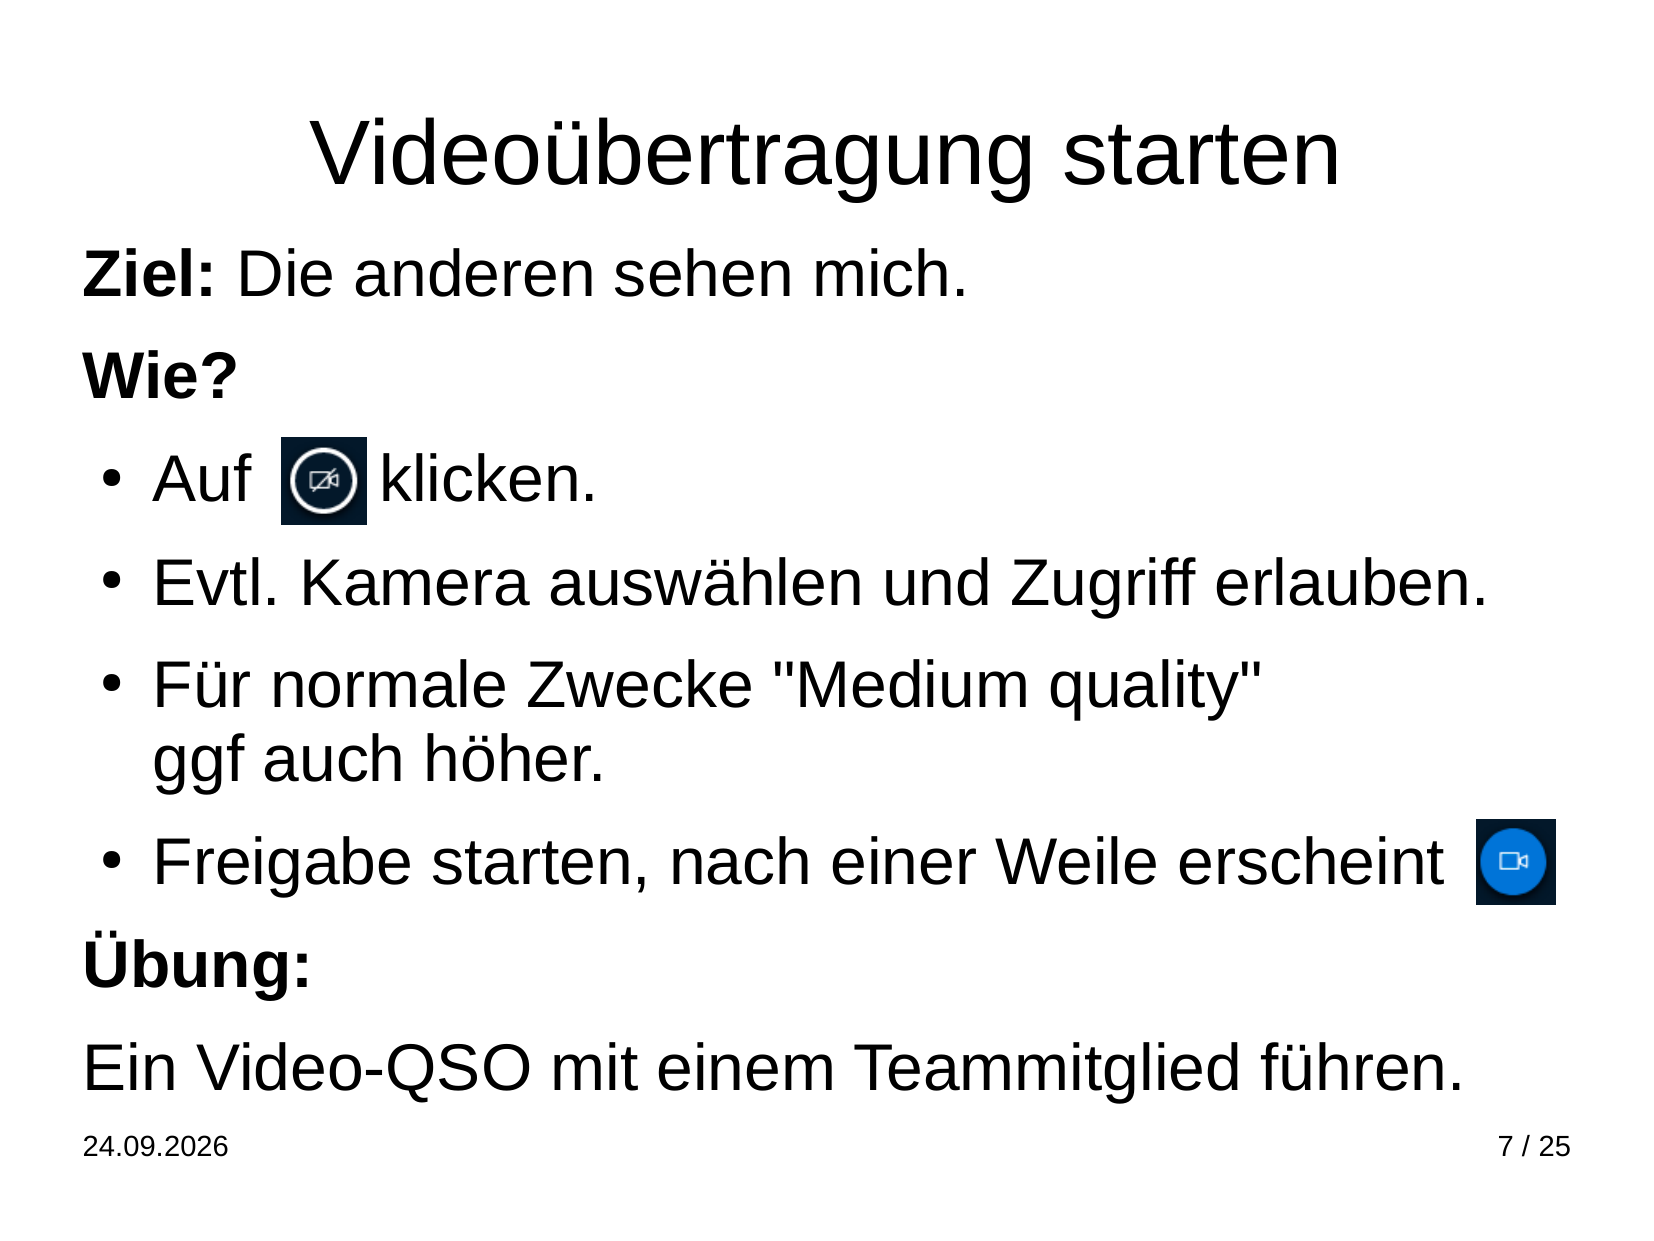

# Videoübertragung starten
Ziel: Die anderen sehen mich.
Wie?
Auf klicken.
Evtl. Kamera auswählen und Zugriff erlauben.
Für normale Zwecke "Medium quality"
ggf auch höher.
Freigabe starten, nach einer Weile erscheint
Übung:
Ein Video-QSO mit einem Teammitglied führen.